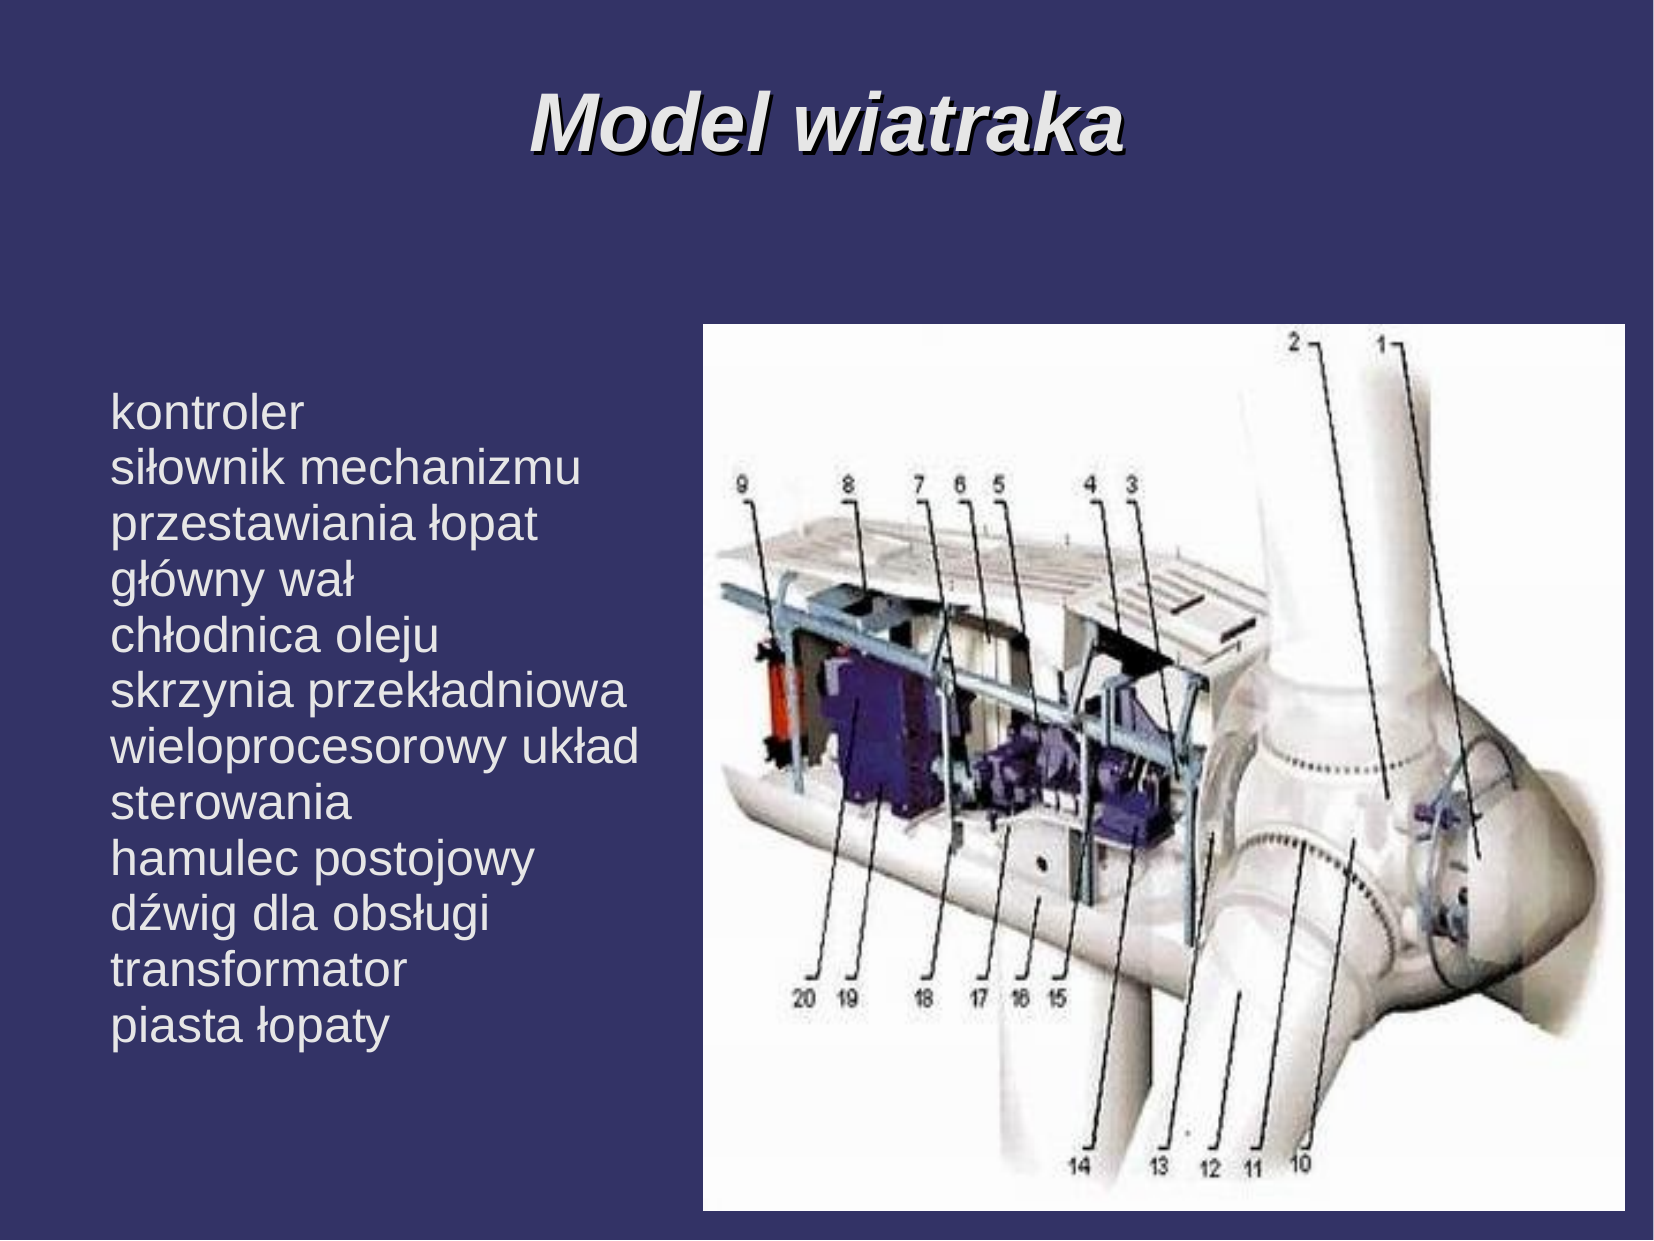

# Model wiatraka
 kontroler
 siłownik mechanizmu
 przestawiania łopat
 główny wał
 chłodnica oleju
 skrzynia przekładniowa
 wieloprocesorowy układ
 sterowania
 hamulec postojowy
 dźwig dla obsługi
 transformator
 piasta łopaty